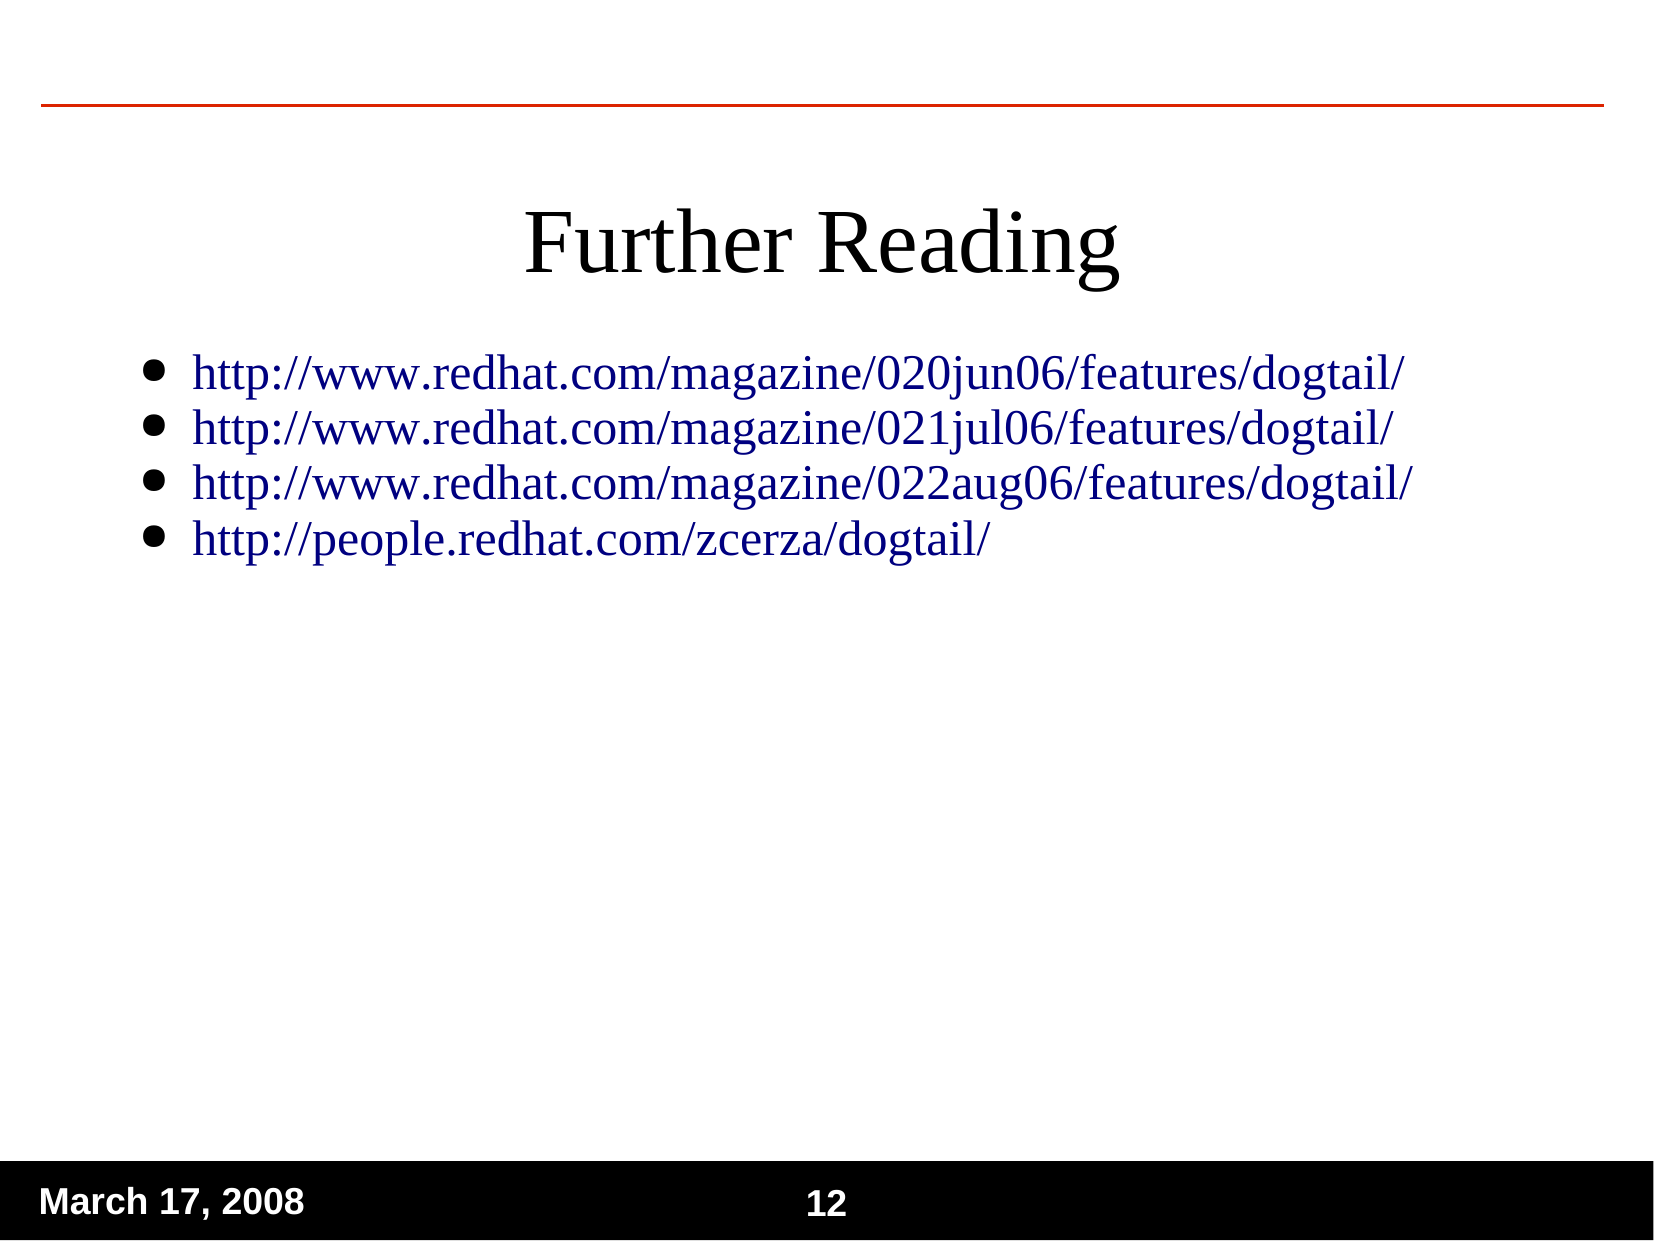

# Further Reading
http://www.redhat.com/magazine/020jun06/features/dogtail/
http://www.redhat.com/magazine/021jul06/features/dogtail/
http://www.redhat.com/magazine/022aug06/features/dogtail/
http://people.redhat.com/zcerza/dogtail/